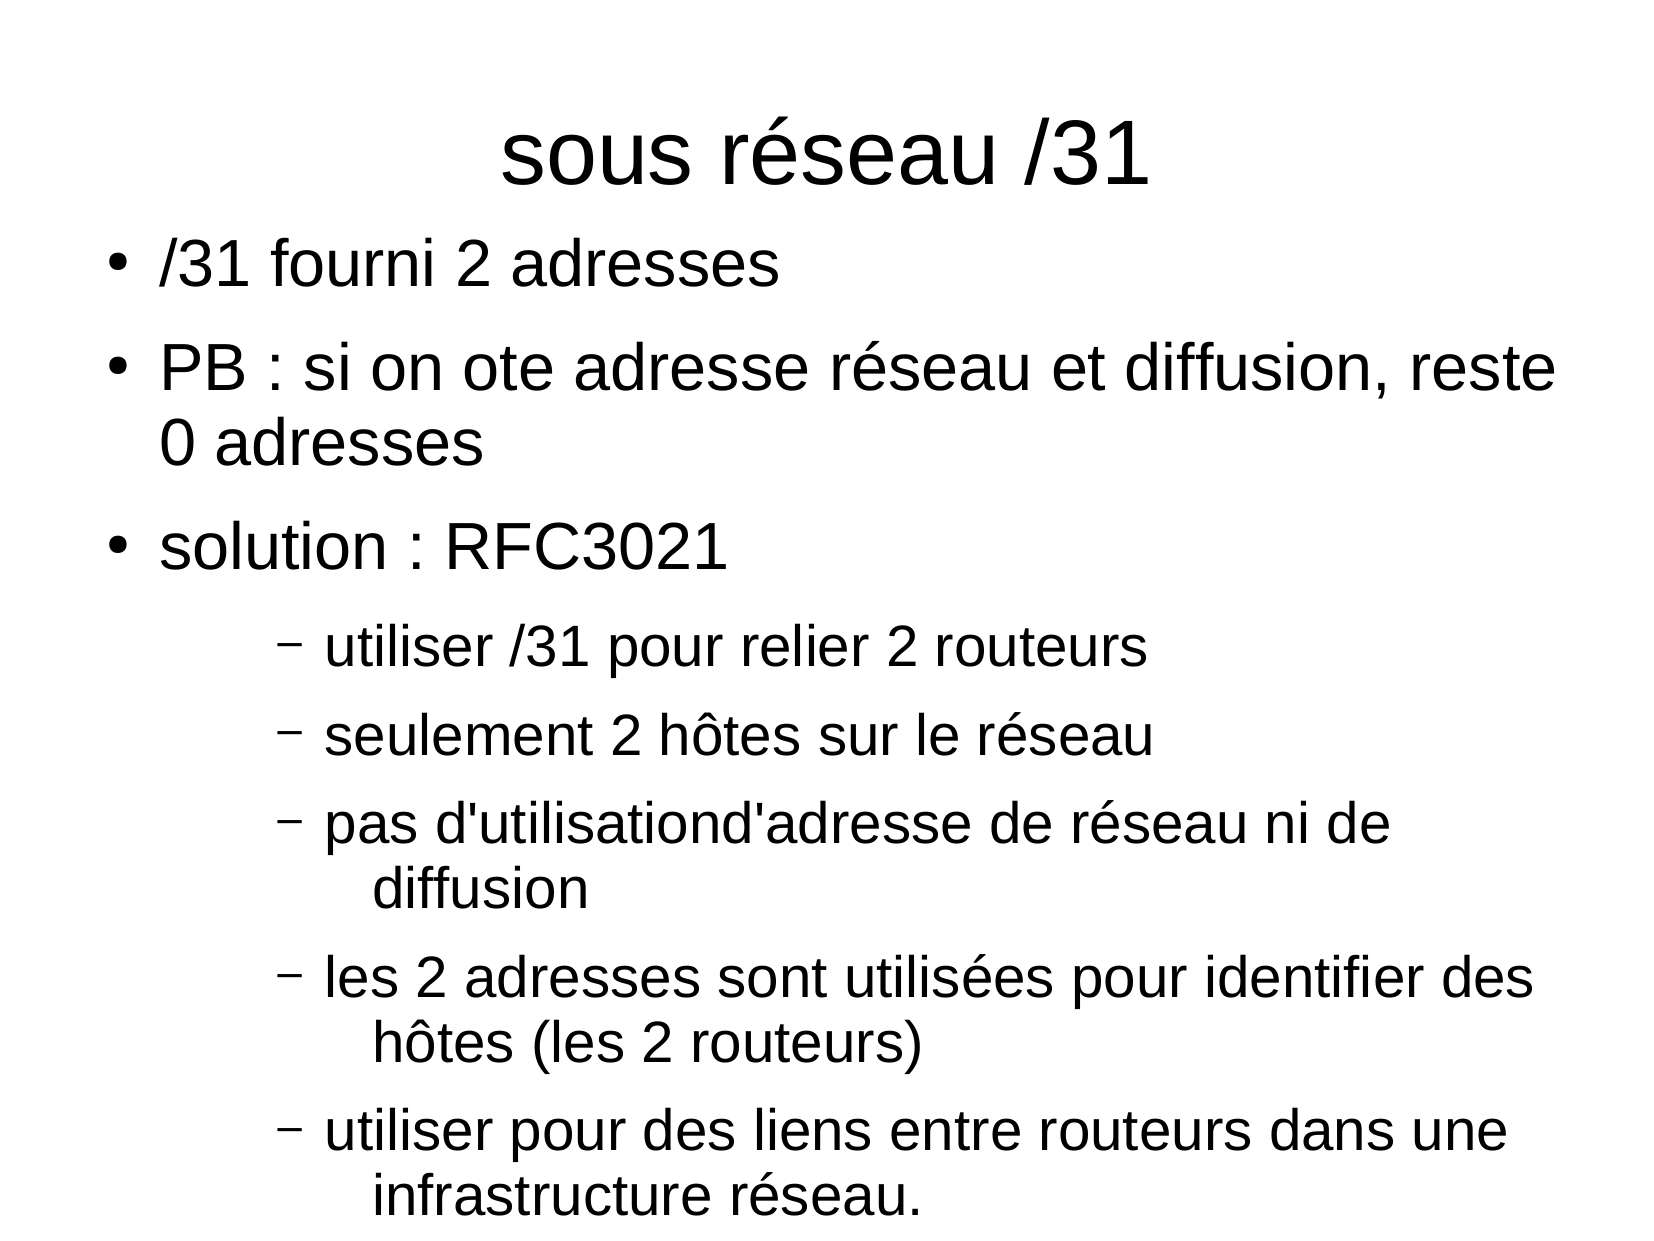

# sous réseau /31
/31 fourni 2 adresses
PB : si on ote adresse réseau et diffusion, reste 0 adresses
solution : RFC3021
utiliser /31 pour relier 2 routeurs
seulement 2 hôtes sur le réseau
pas d'utilisationd'adresse de réseau ni de diffusion
les 2 adresses sont utilisées pour identifier des hôtes (les 2 routeurs)
utiliser pour des liens entre routeurs dans une infrastructure réseau.